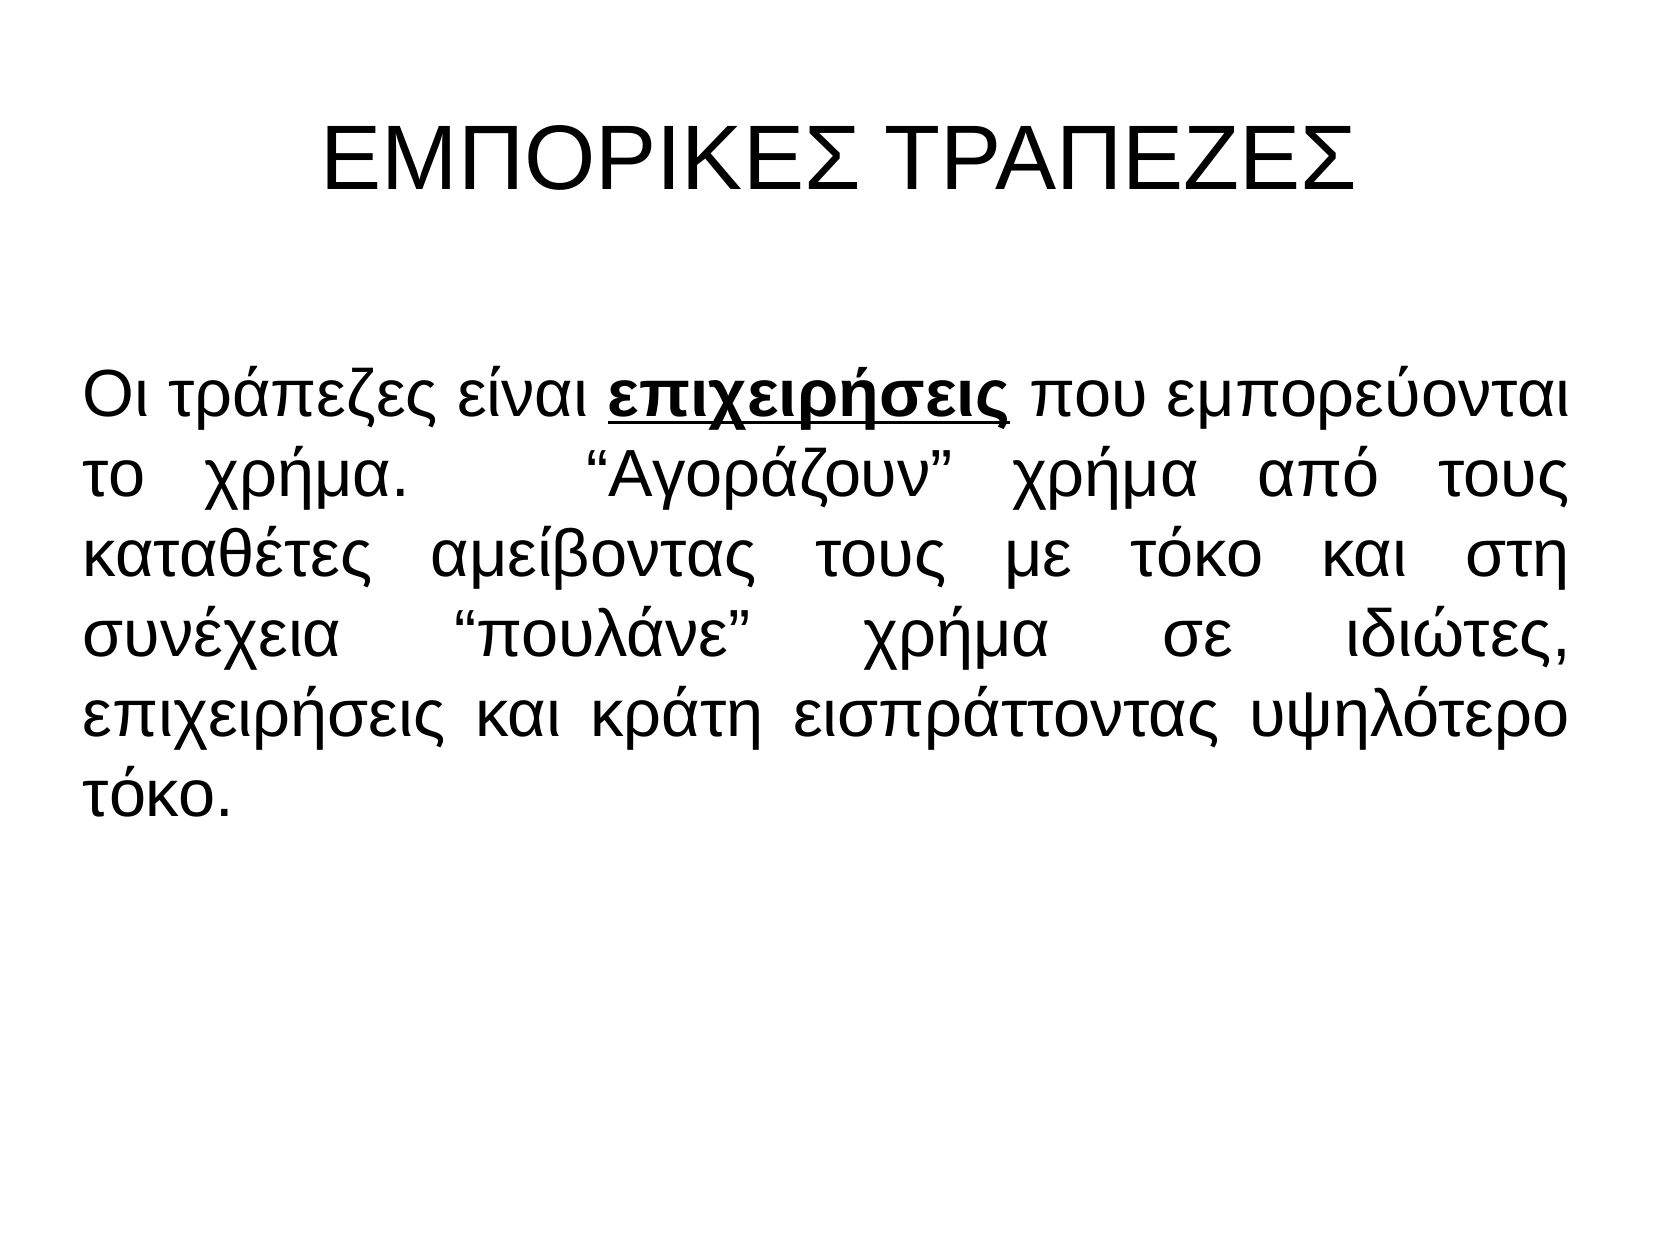

ΕΜΠΟΡΙΚΕΣ ΤΡΑΠΕΖΕΣ
# Οι τράπεζες είναι επιχειρήσεις που εμπορεύονται το χρήμα. “Αγοράζουν” χρήμα από τους καταθέτες αμείβοντας τους με τόκο και στη συνέχεια “πουλάνε” χρήμα σε ιδιώτες, επιχειρήσεις και κράτη εισπράττοντας υψηλότερο τόκο.